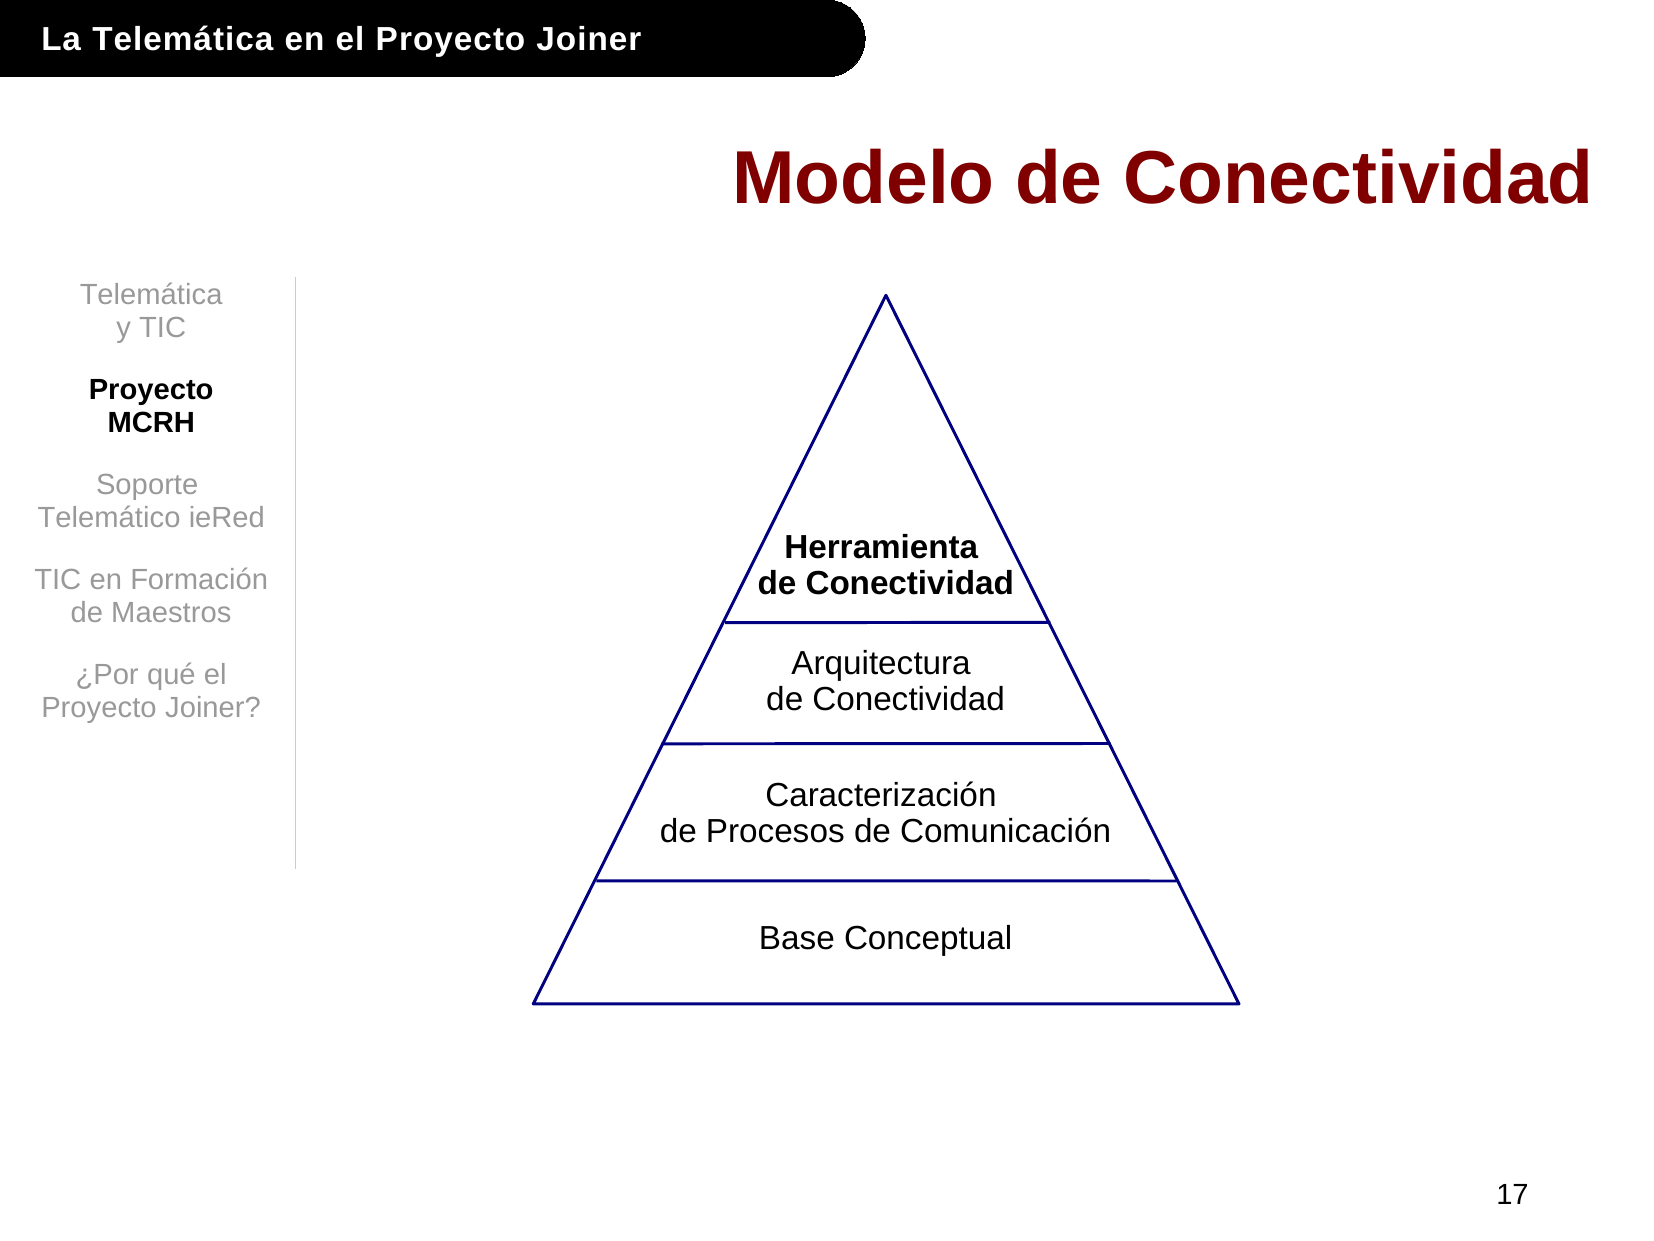

# Modelo de Conectividad
Telemática
y TIC
Proyecto
MCRH
Soporte
Telemático ieRed
TIC en Formación de Maestros
¿Por qué el Proyecto Joiner?
Herramienta
de Conectividad
Arquitectura
de Conectividad
Caracterización
de Procesos de Comunicación
Base Conceptual